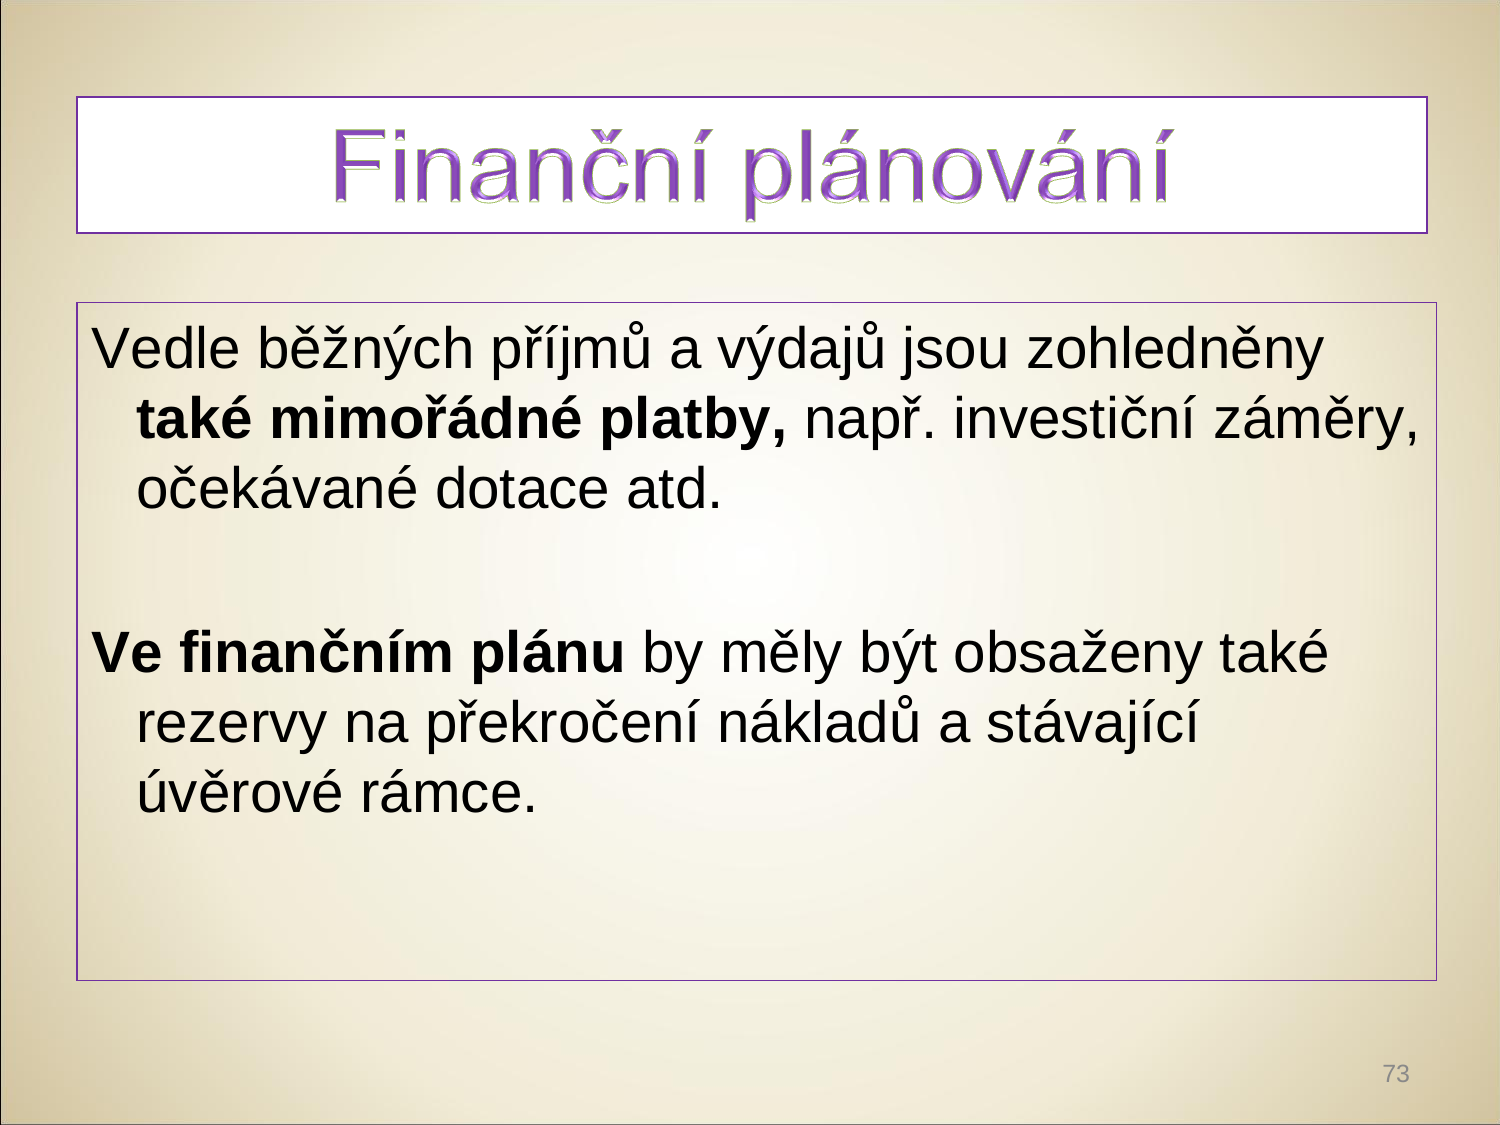

# Vedle běžných příjmů a výdajů jsou zohledněny také mimořádné platby, např. investiční záměry, očekávané dotace atd.
Ve finančním plánu by měly být obsaženy také rezervy na překročení nákladů a stávající úvěrové rámce.